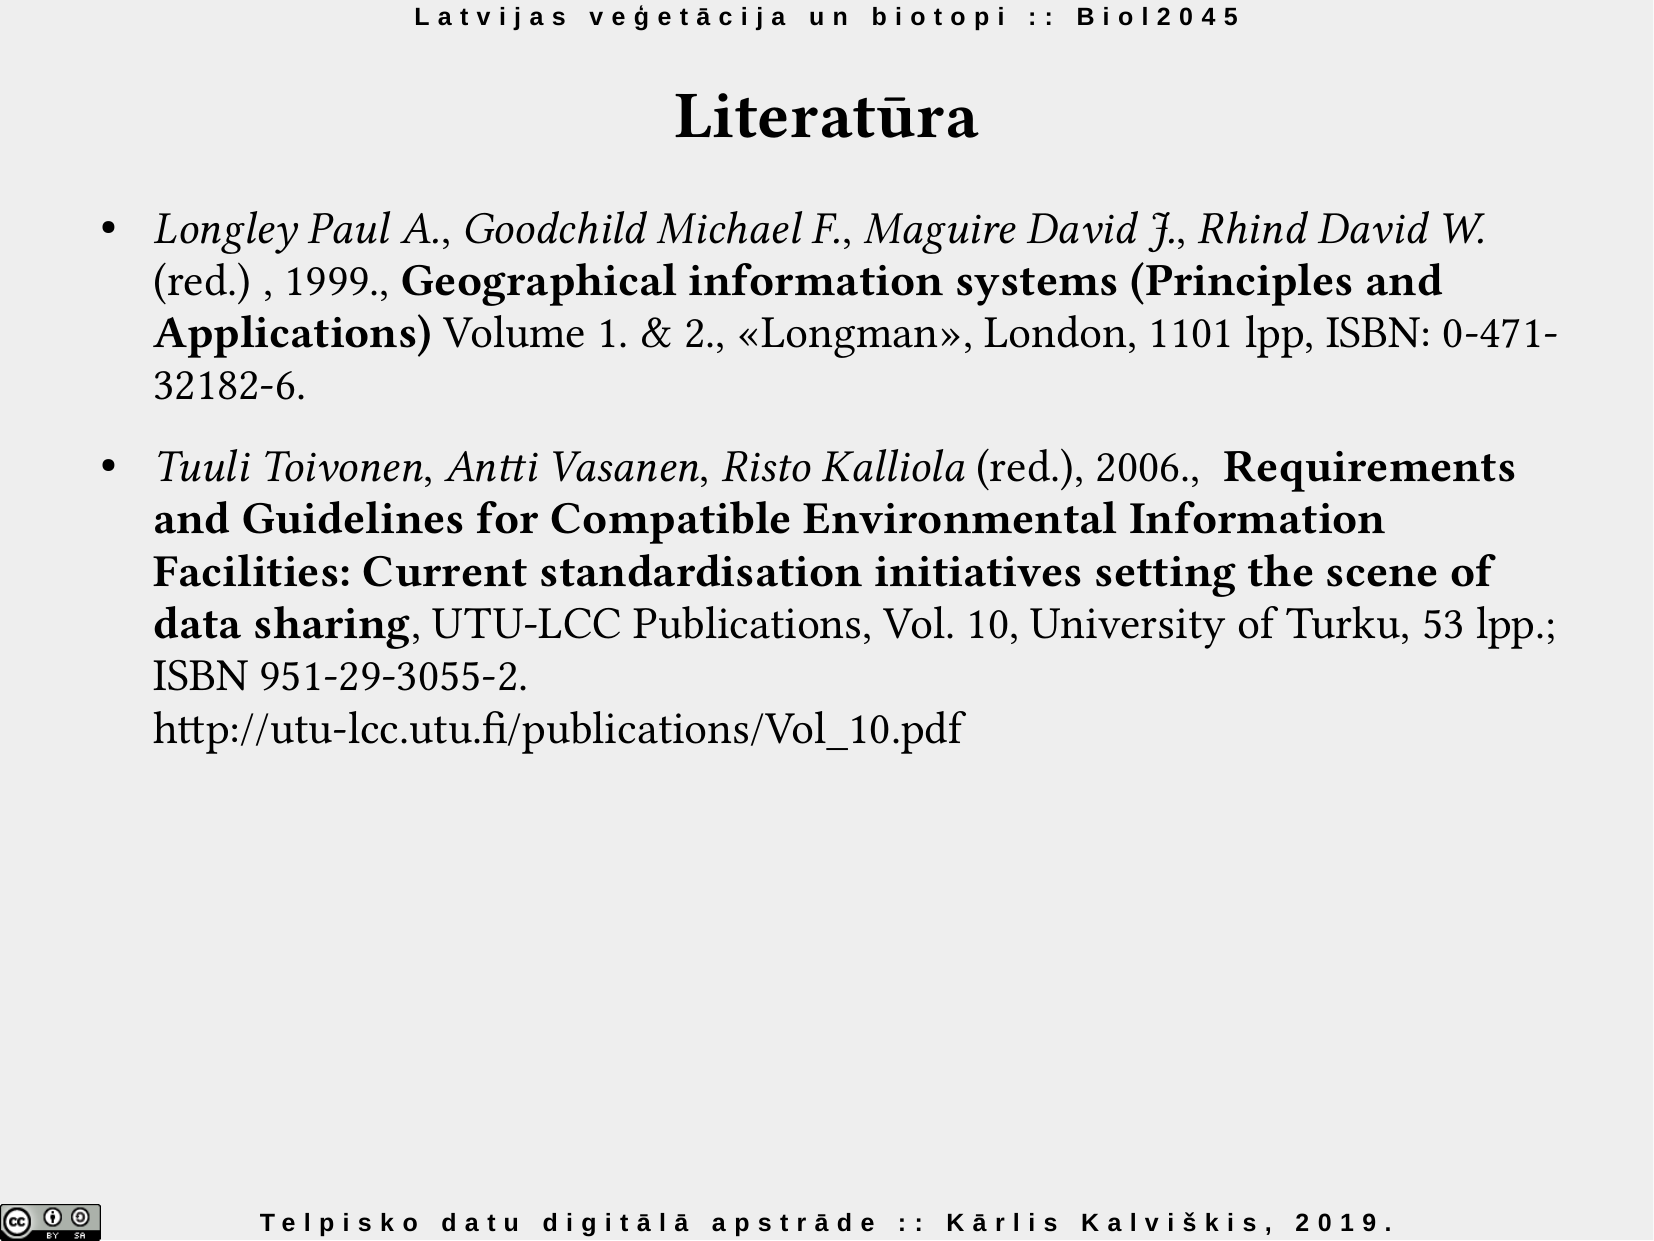

# Literatūra
Longley Paul A., Goodchild Michael F., Maguire David J., Rhind David W. (red.) , 1999., Geographical information systems (Principles and Applications) Volume 1. & 2., «Longman», London, 1101 lpp, ISBN: 0-471-32182-6.
Tuuli Toivonen, Antti Vasanen, Risto Kalliola (red.), 2006., Requirements and Guidelines for Compatible Environmental Information Facilities: Current standardisation initiatives setting the scene of data sharing, UTU-LCC Publications, Vol. 10, University of Turku, 53 lpp.; ISBN 951-29-3055-2.
http://utu-lcc.utu.fi/publications/Vol_10.pdf